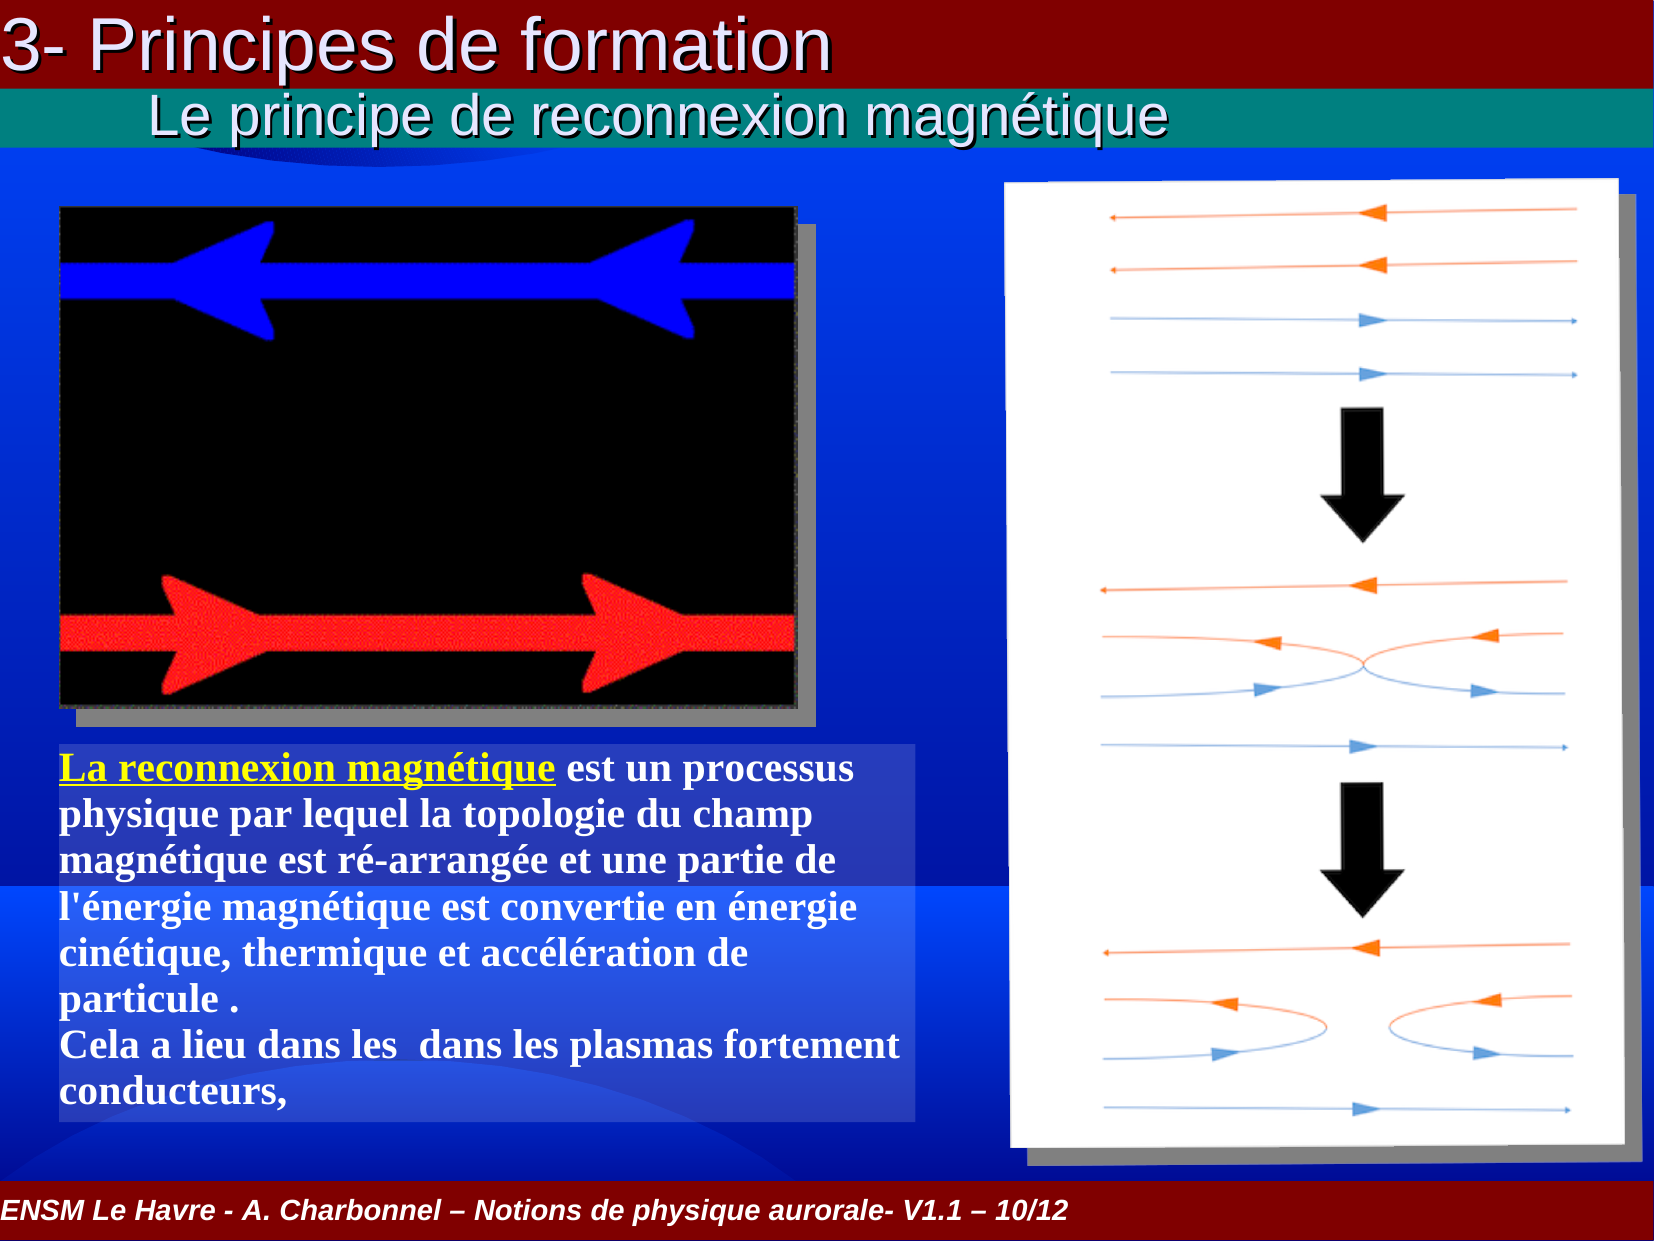

3- Principes de formation
# Le principe de reconnexion magnétique
La reconnexion magnétique est un processus physique par lequel la topologie du champ magnétique est ré-arrangée et une partie de l'énergie magnétique est convertie en énergie cinétique, thermique et accélération de particule .
Cela a lieu dans les dans les plasmas fortement conducteurs,
ENSM Le Havre - A. Charbonnel – Notions de physique aurorale- V1.1 – 10/12